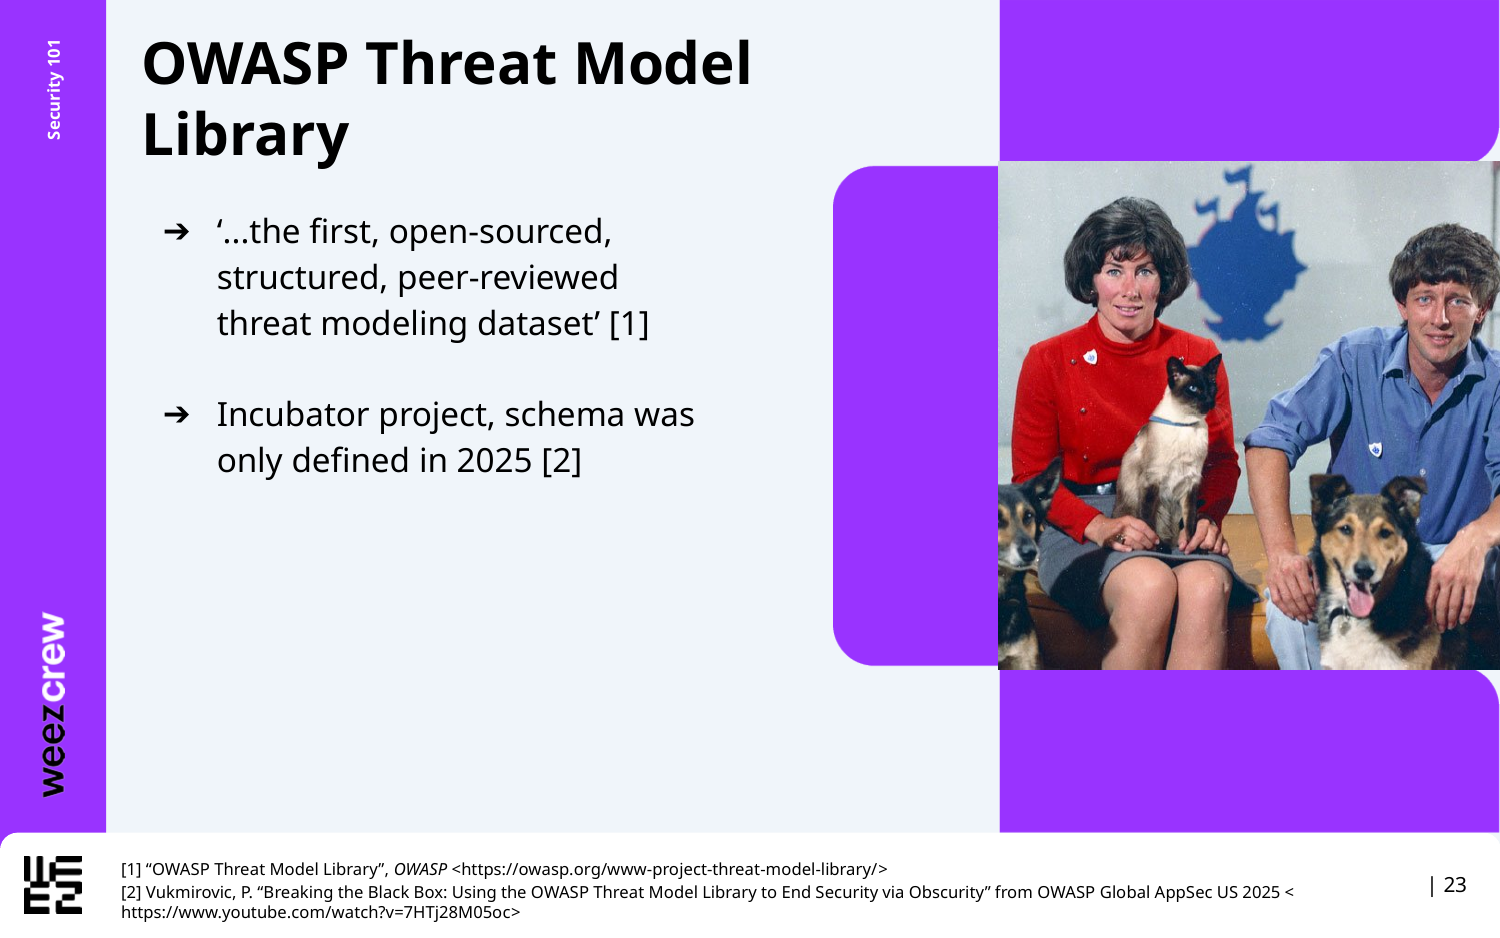

OWASP Threat Model Library
‘...the first, open-sourced, structured, peer-reviewed threat modeling dataset’ [1]
Incubator project, schema was only defined in 2025 [2]
Security 101
# [1] “OWASP Threat Model Library”, OWASP <https://owasp.org/www-project-threat-model-library/>
[2] Vukmirovic, P. “Breaking the Black Box: Using the OWASP Threat Model Library to End Security via Obscurity” from OWASP Global AppSec US 2025 <https://www.youtube.com/watch?v=7HTj28M05oc>